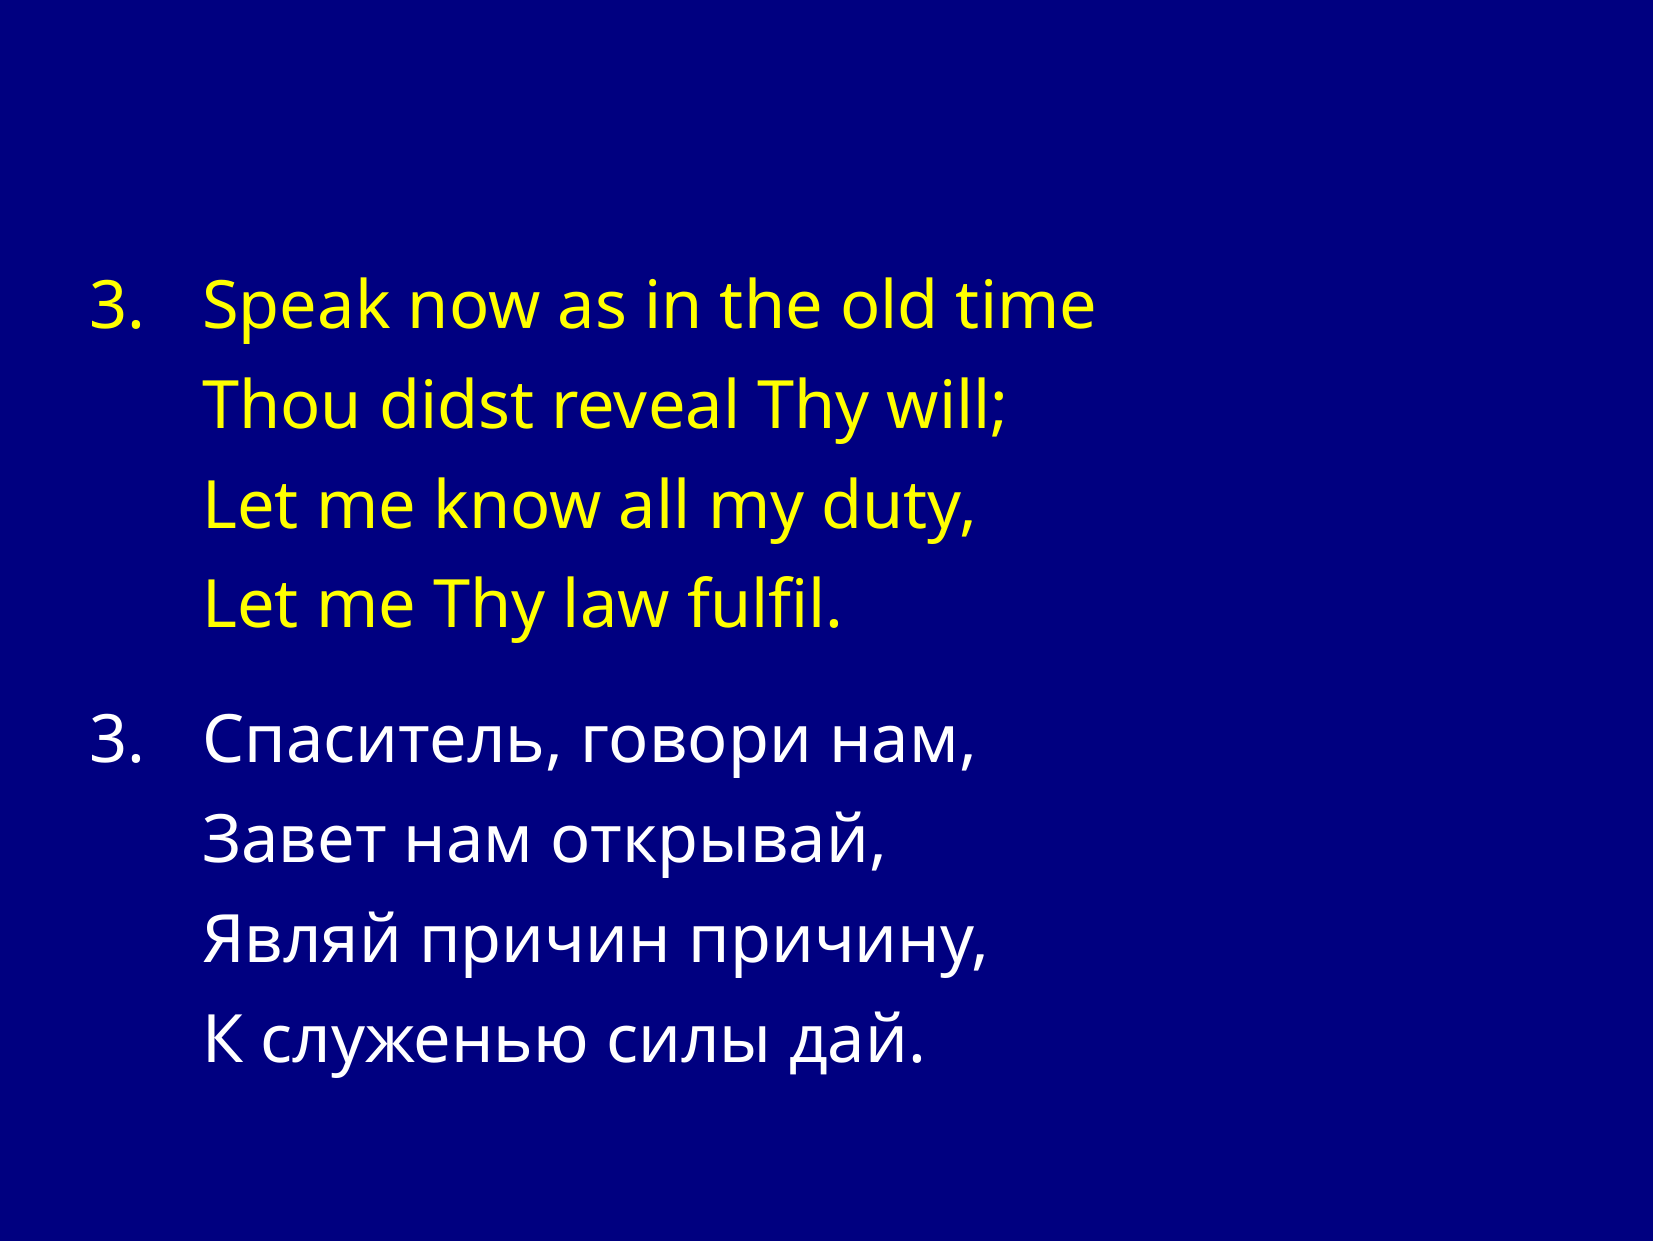

3.	Speak now as in the old time
	Thou didst reveal Thy will;
	Let me know all my duty,
	Let me Thy law fulfil.
3.	Спаситель, говори нам,
	Завет нам открывай,
	Являй причин причину,
	К служенью силы дай.